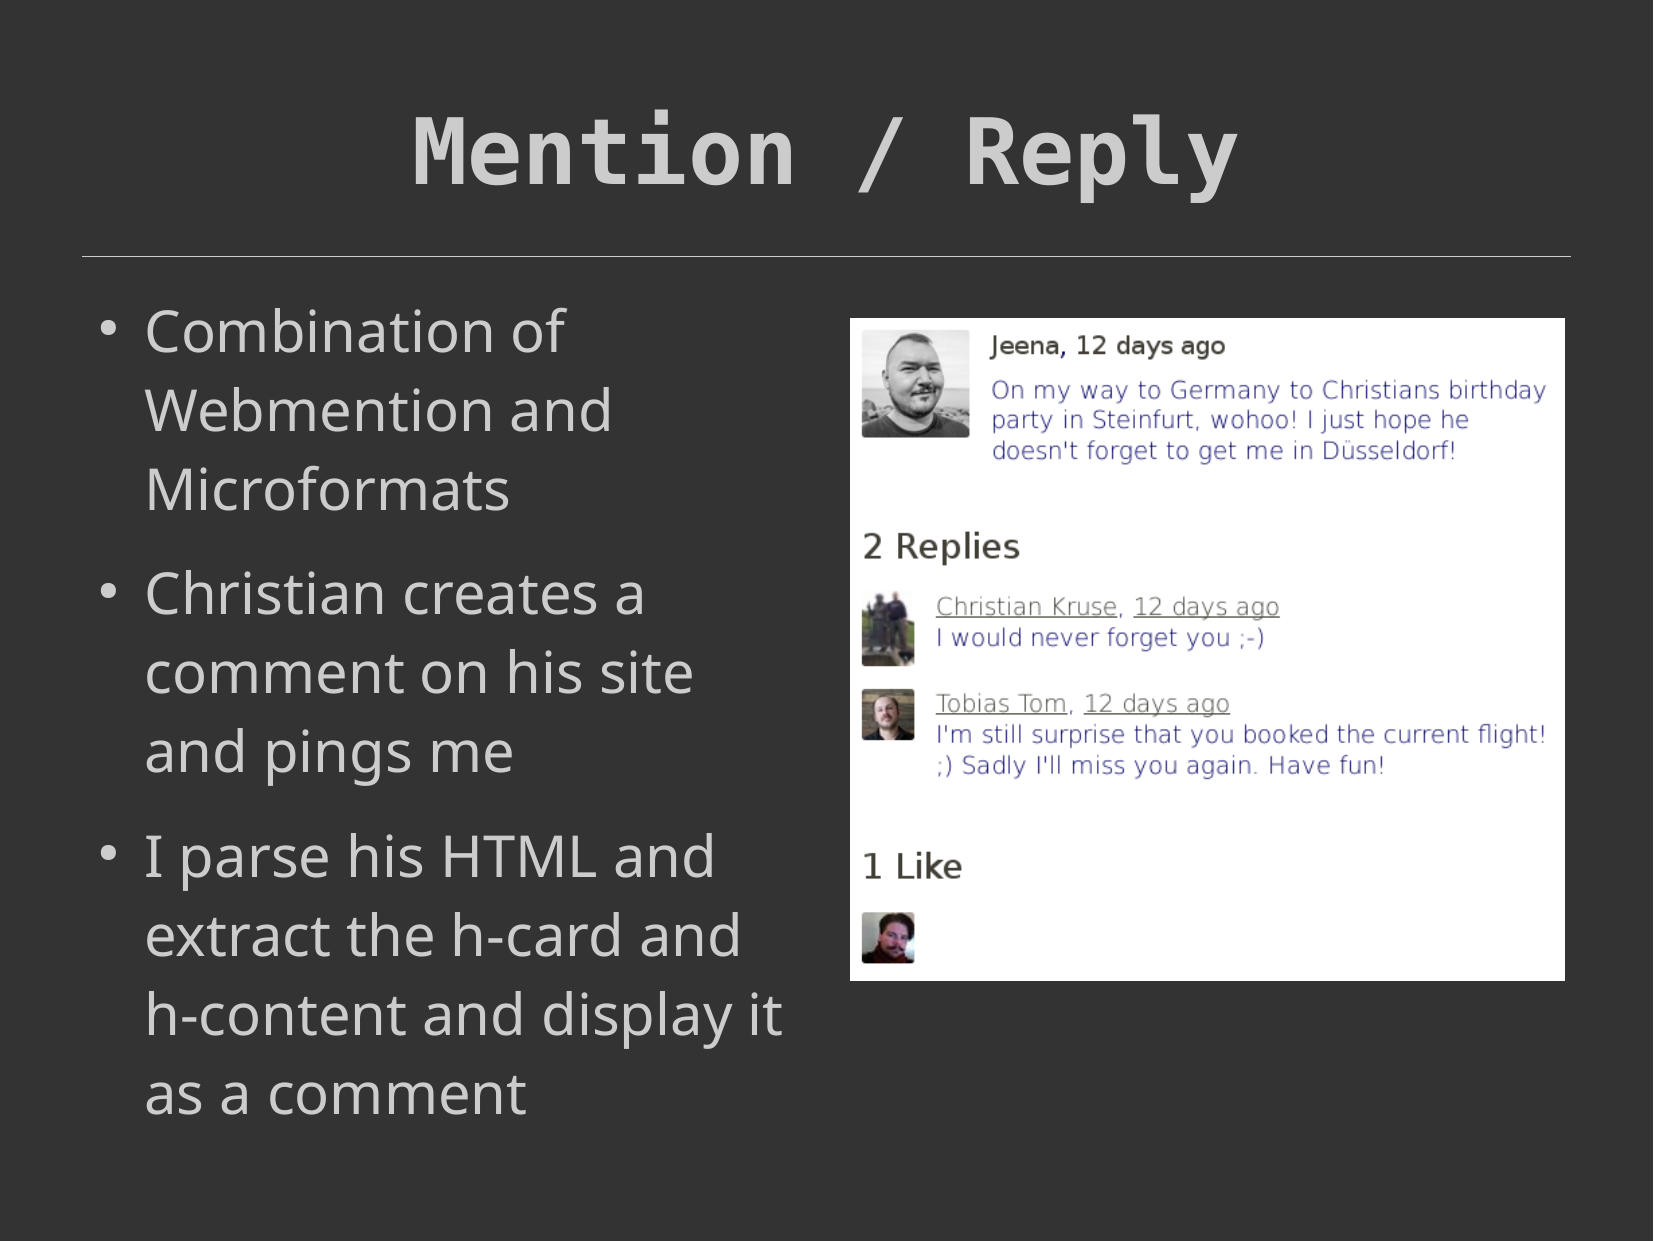

# Mention / Reply
Combination of Webmention and Microformats
Christian creates a comment on his site and pings me
I parse his HTML and extract the h-card and h-content and display it as a comment